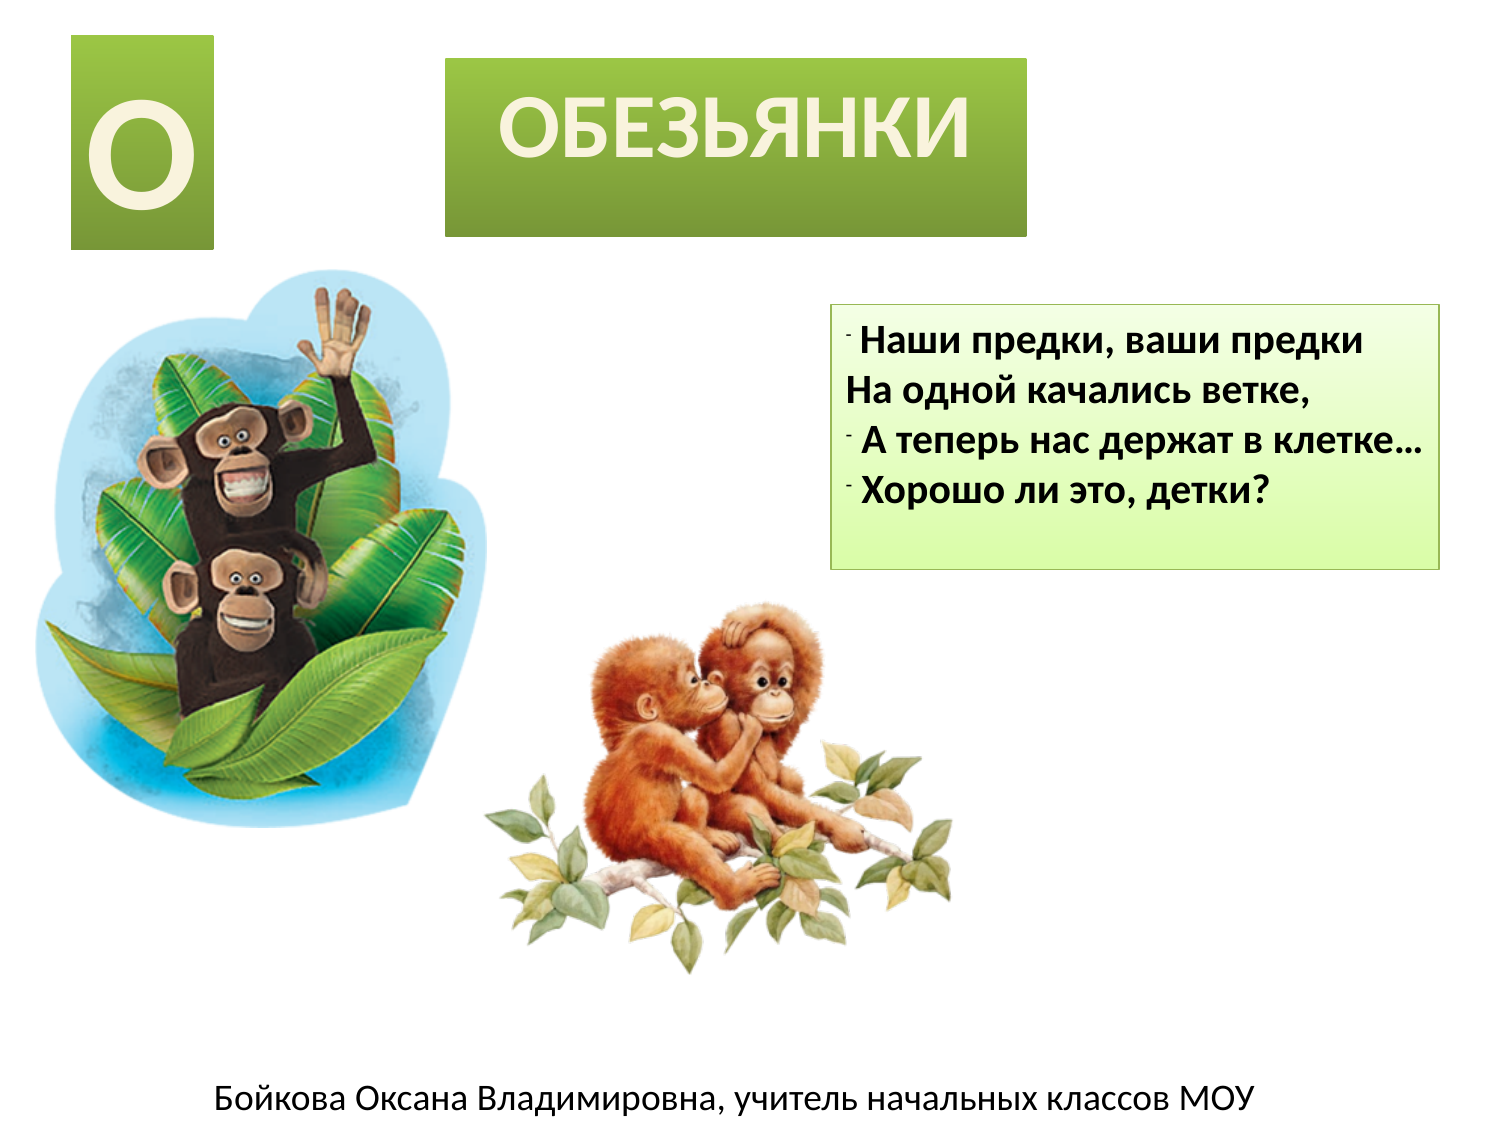

О
# ОБЕЗЬЯНКИ
 Наши предки, ваши предки
На одной качались ветке,
 А теперь нас держат в клетке…
 Хорошо ли это, детки?
Бойкова Оксана Владимировна, учитель начальных классов МОУ СОШ №1 г. Конаково